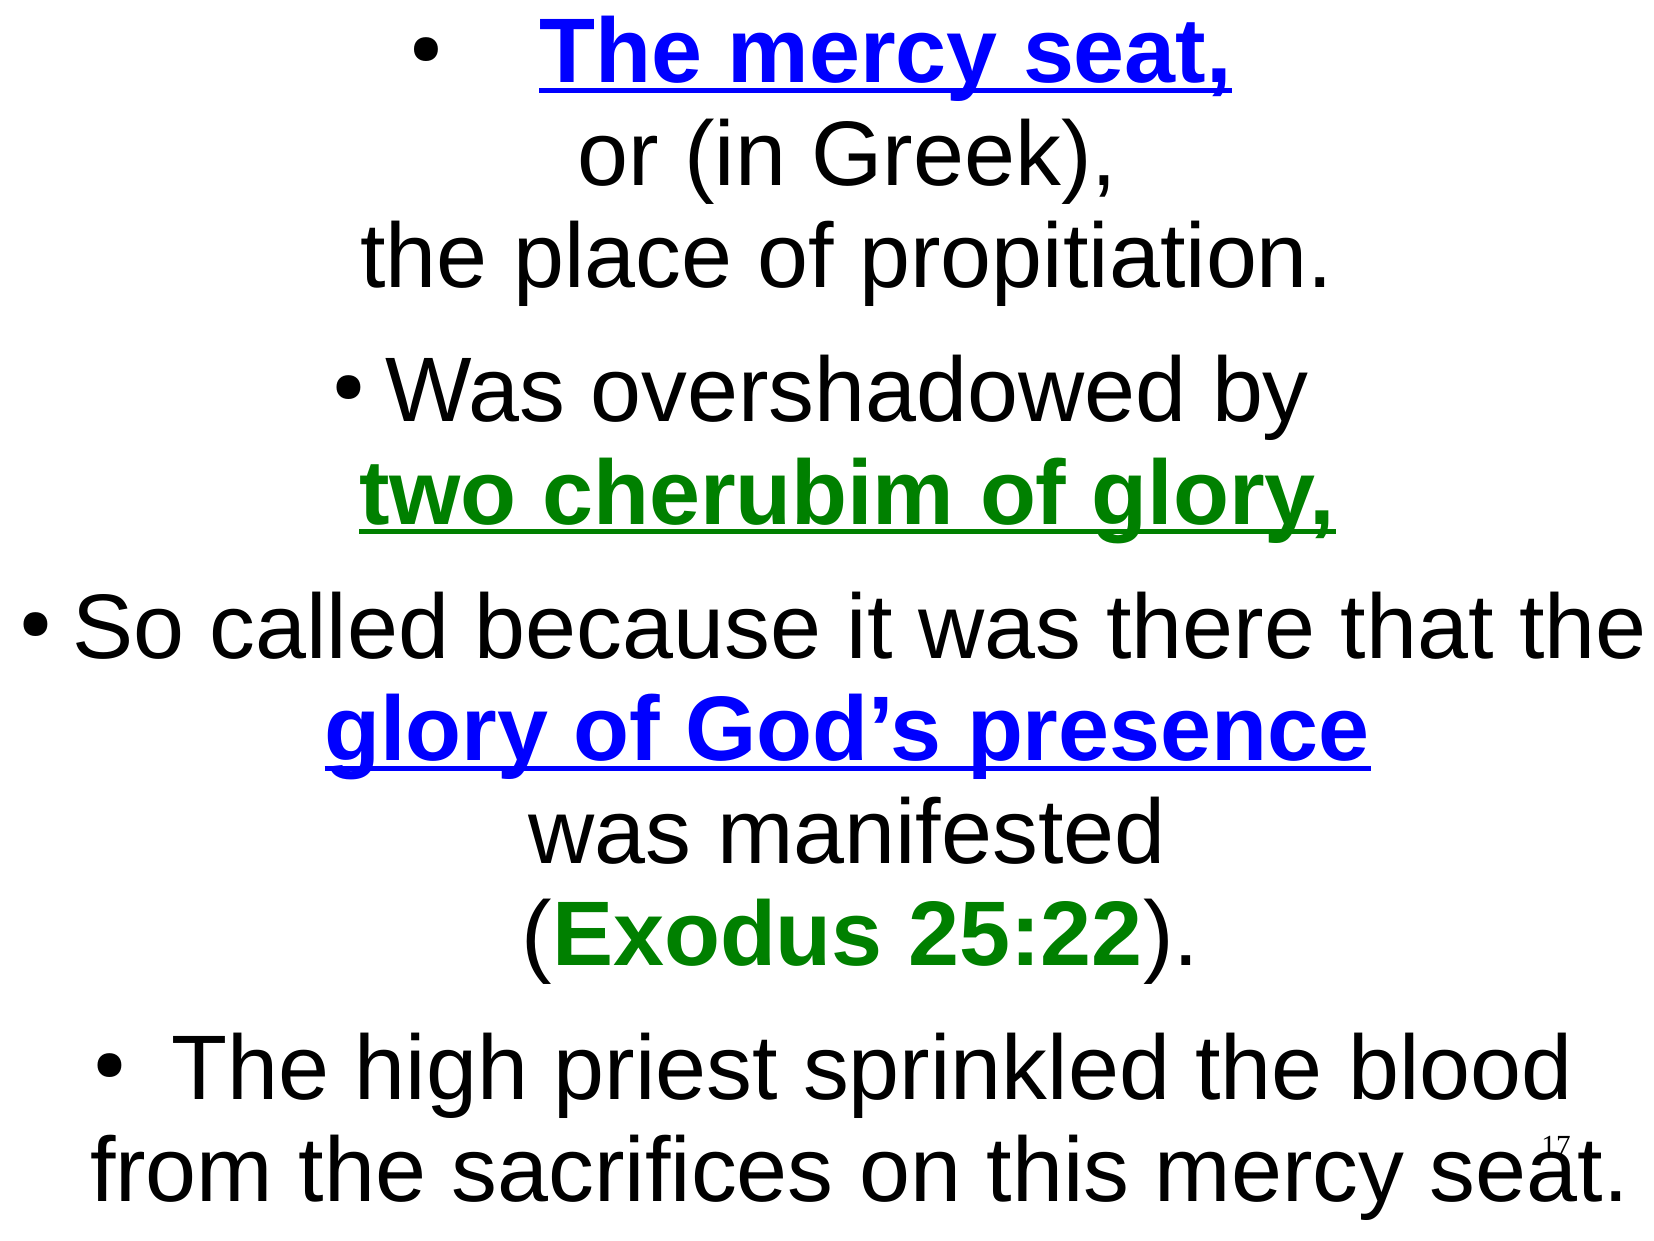

# The mercy seat, or (in Greek), the place of propitiation.
Was overshadowed by
two cherubim of glory,
So called because it was there that the glory of God’s presence
was manifested
(Exodus 25:22).
 The high priest sprinkled the blood from the sacrifices on this mercy seat.
17